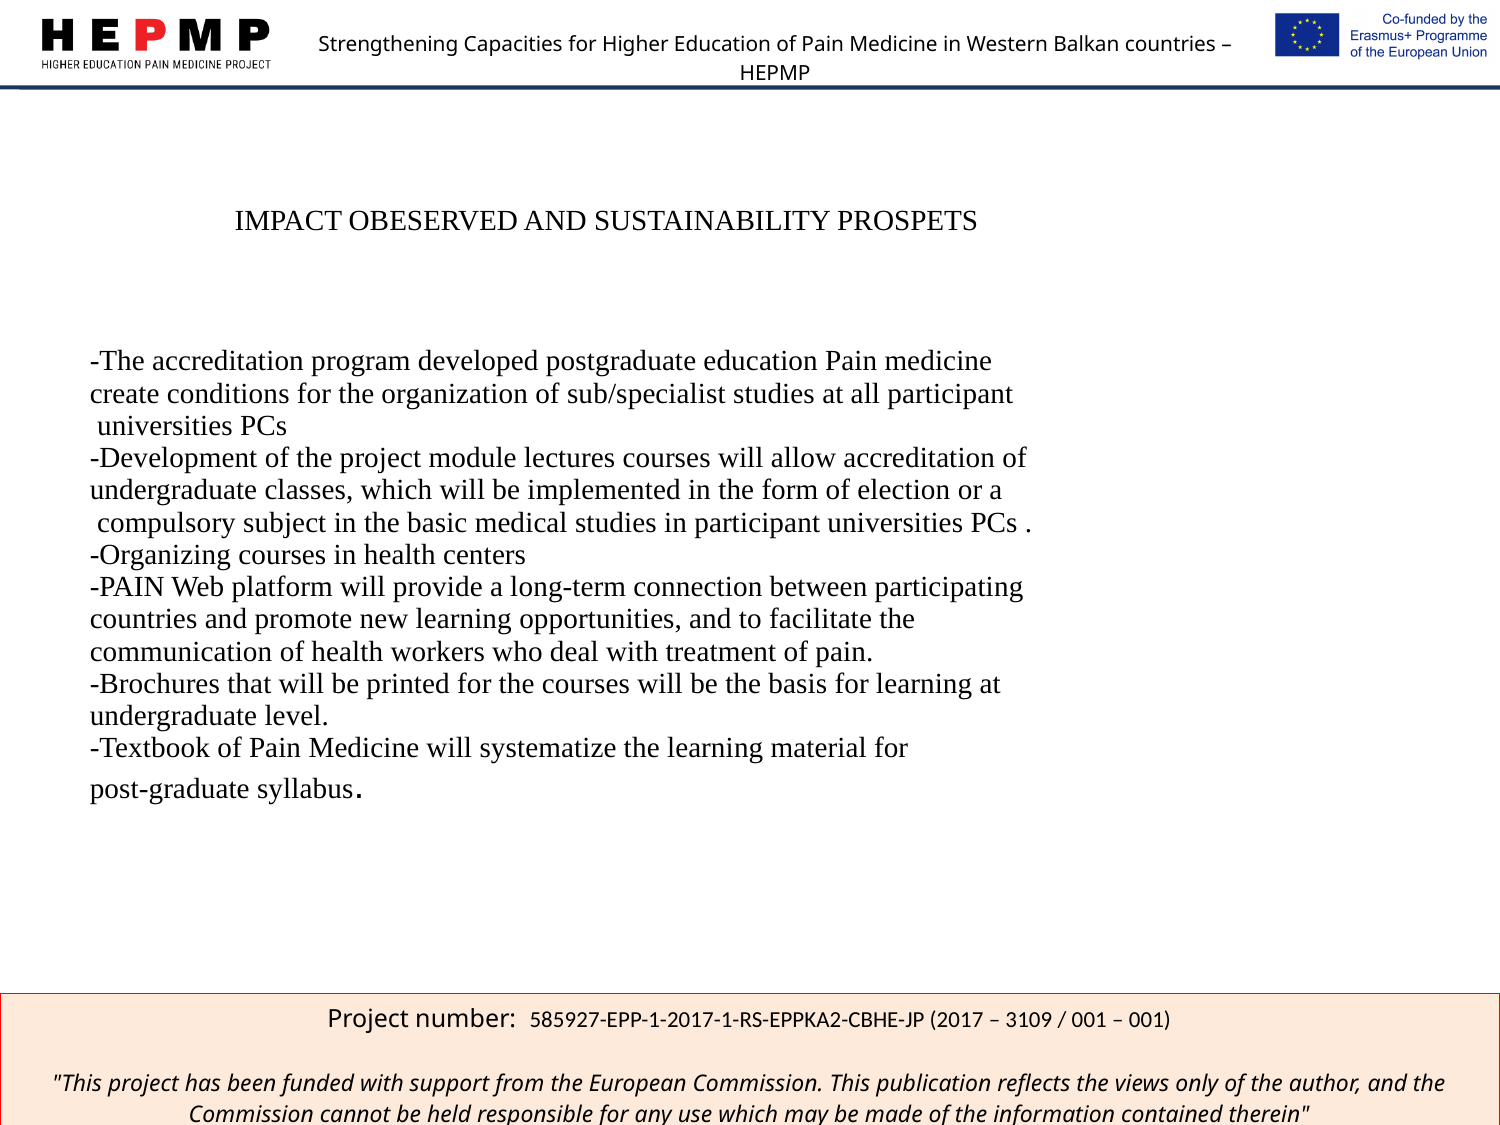

# IMPACT OBESERVED AND SUSTAINABILITY PROSPETS
-The accreditation program developed postgraduate education Pain medicine
create conditions for the organization of sub/specialist studies at all participant
 universities PCs
-Development of the project module lectures courses will allow accreditation of
undergraduate classes, which will be implemented in the form of election or a
 compulsory subject in the basic medical studies in participant universities PCs .
-Organizing courses in health centers
-PAIN Web platform will provide a long-term connection between participating
countries and promote new learning opportunities, and to facilitate the
communication of health workers who deal with treatment of pain.
-Brochures that will be printed for the courses will be the basis for learning at
undergraduate level.
-Textbook of Pain Medicine will systematize the learning material for
post-graduate syllabus.